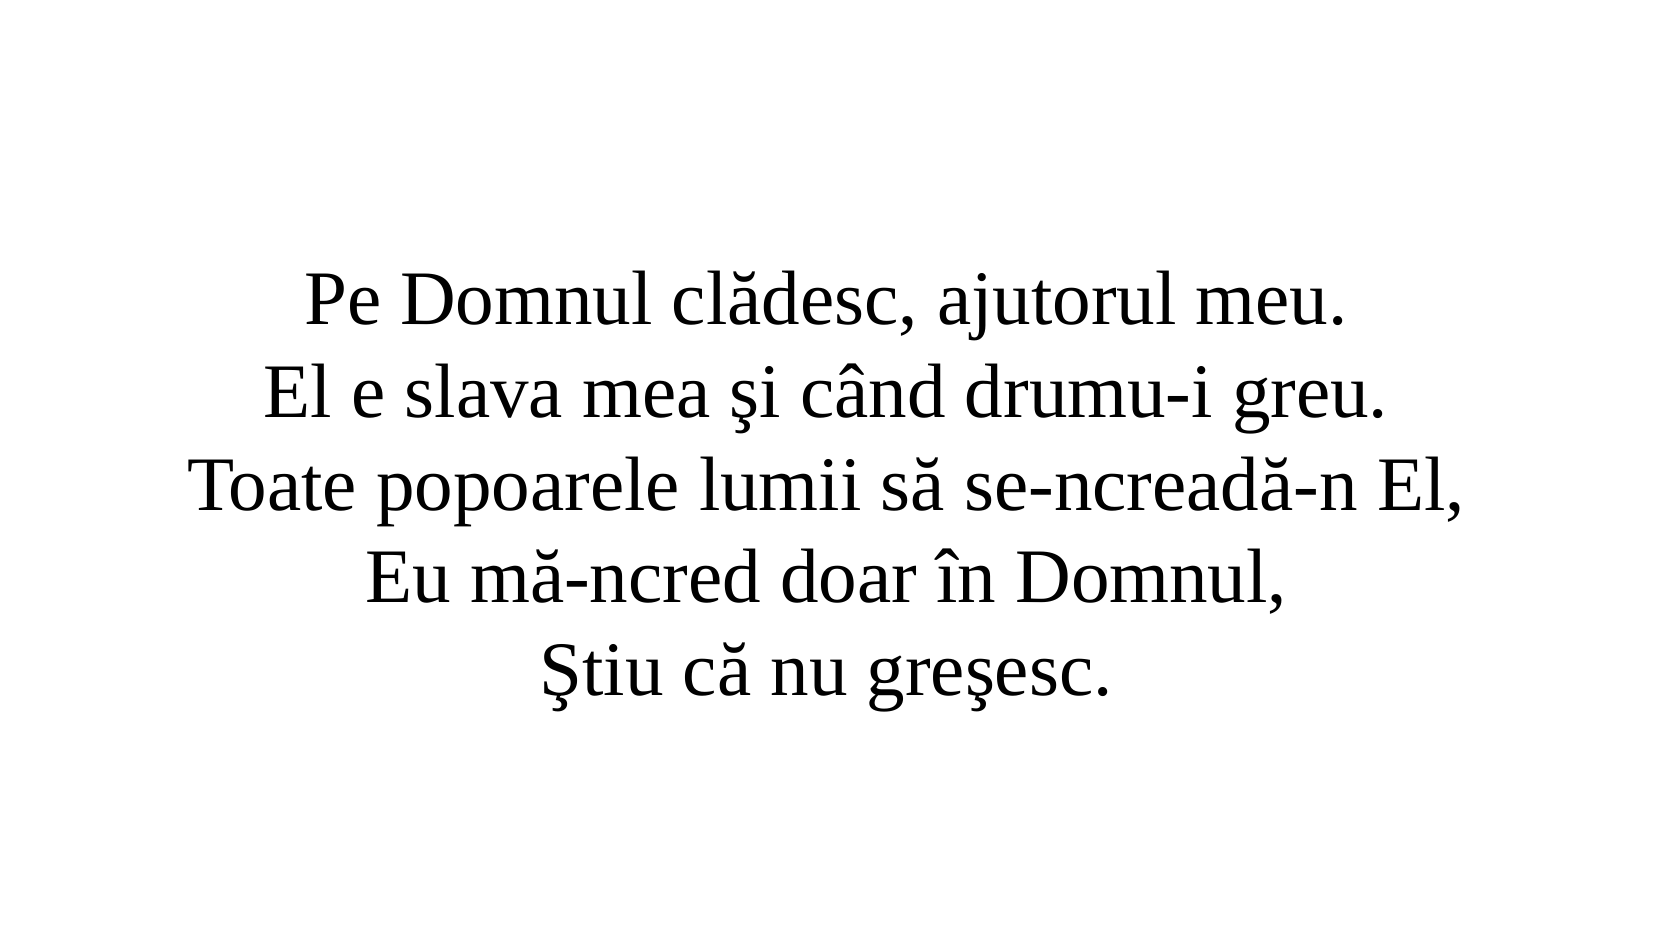

# Pe Domnul clădesc, ajutorul meu. El e slava mea şi când drumu-i greu. Toate popoarele lumii să se-ncreadă-n El, Eu mă-ncred doar în Domnul, Ştiu că nu greşesc.